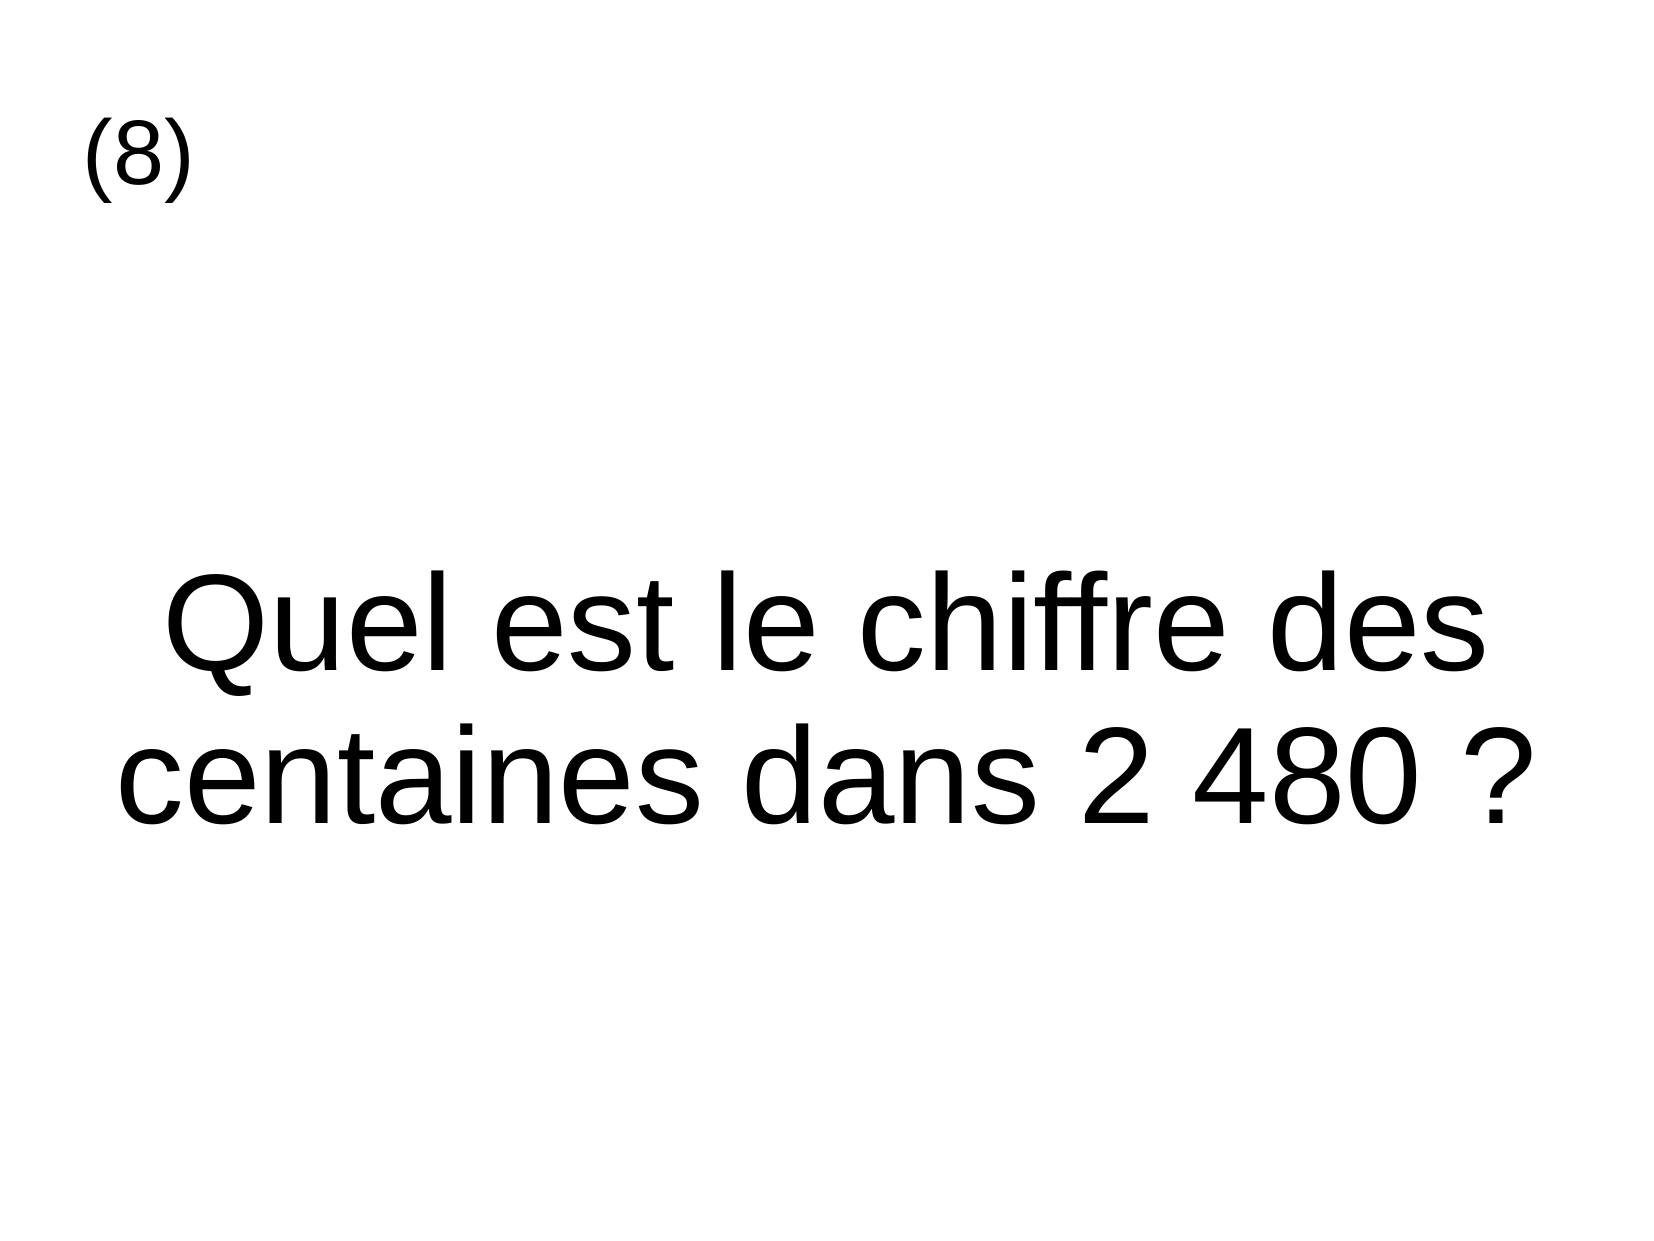

# (8)
Quel est le chiffre des centaines dans 2 480 ?